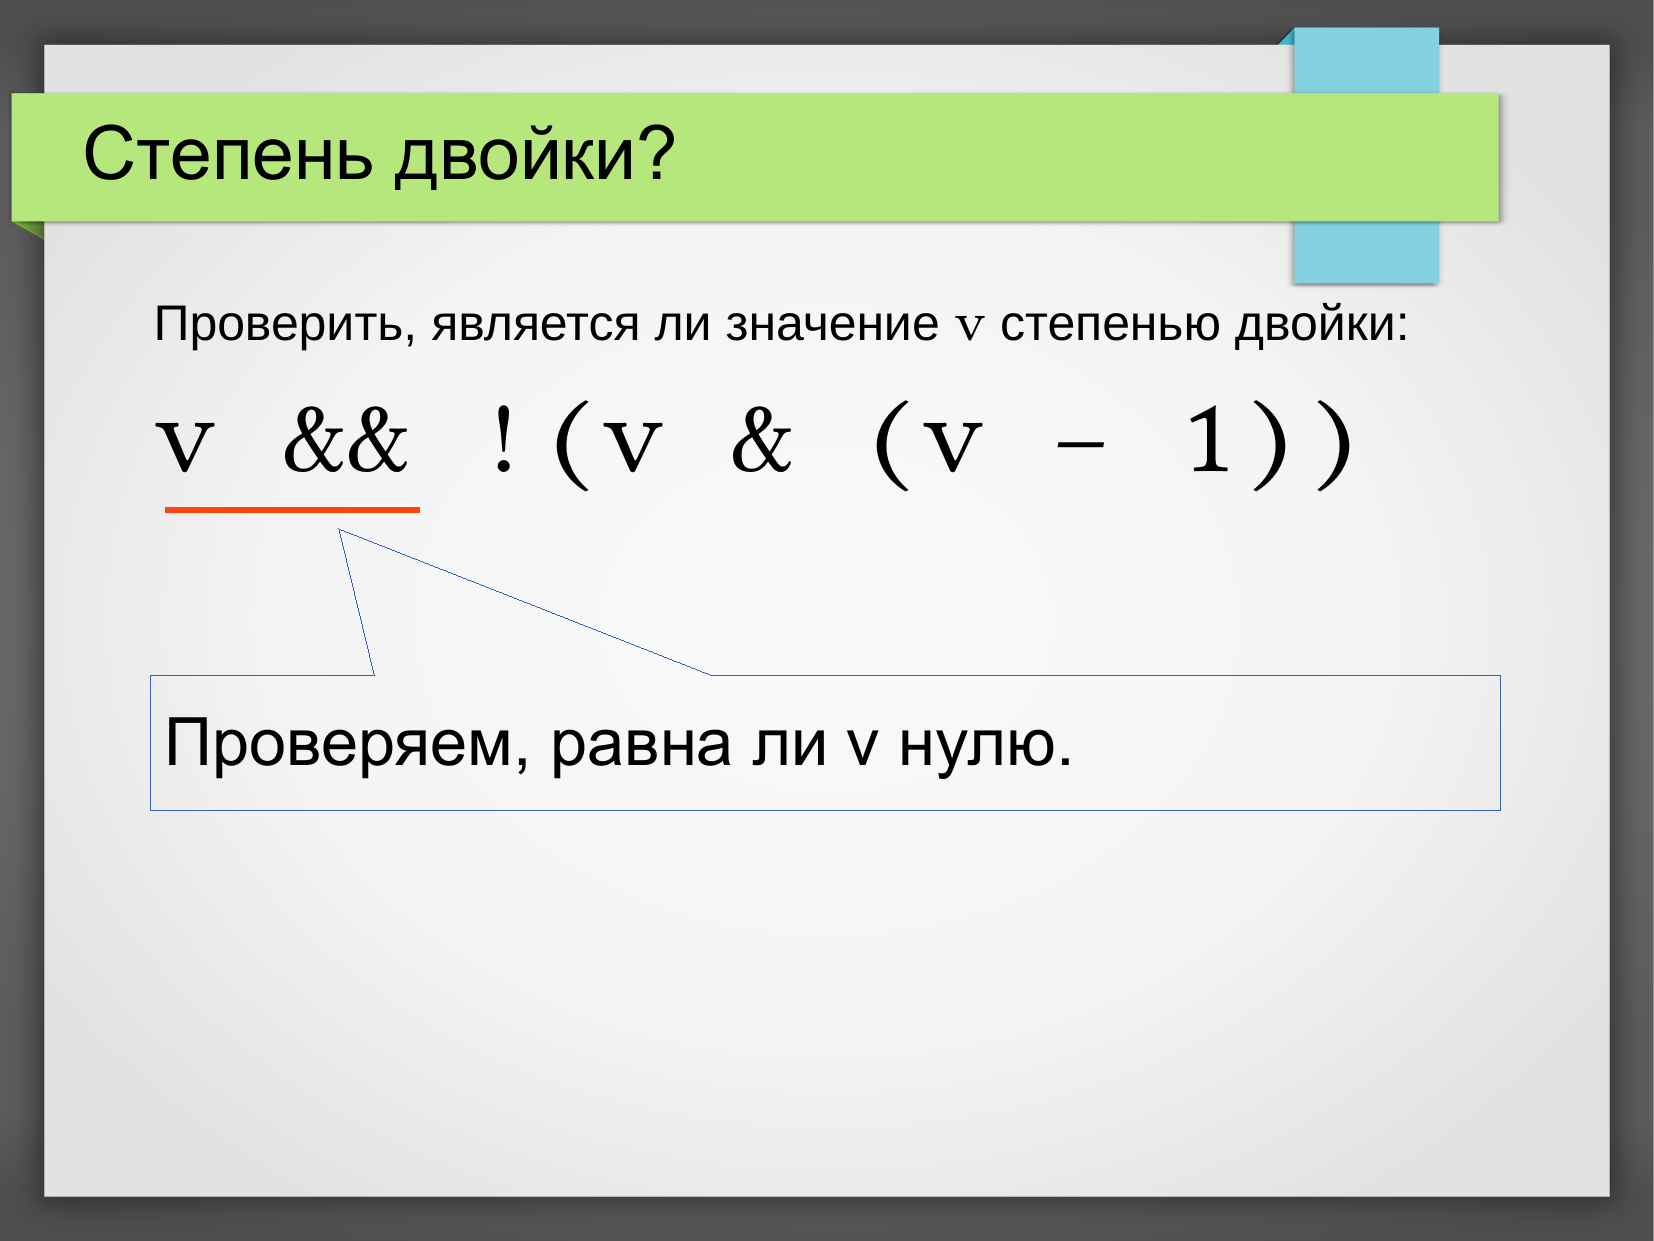

# Степень двойки?
Проверить, является ли значение v степенью двойки:
v && !(v & (v – 1))
Проверяем, равна ли v нулю.